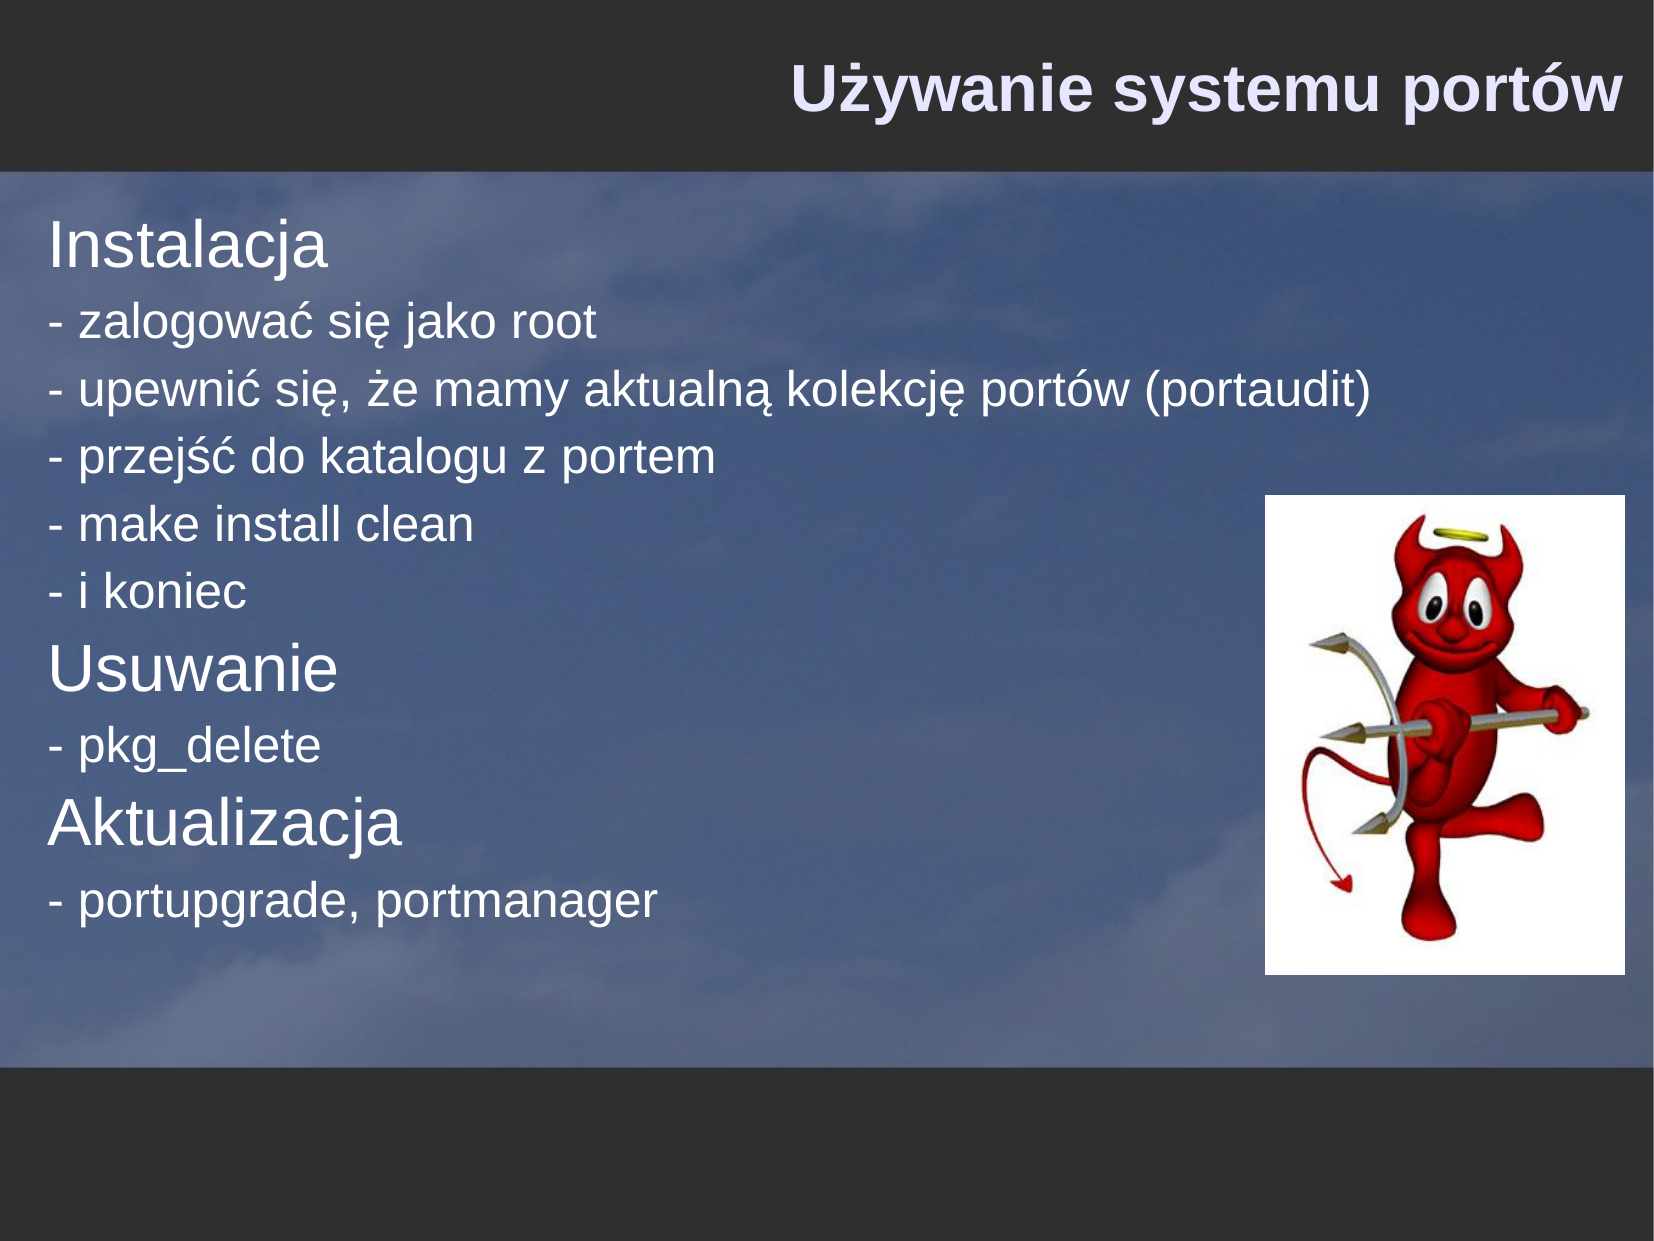

# Używanie systemu portów
Instalacja
- zalogować się jako root
- upewnić się, że mamy aktualną kolekcję portów (portaudit)
- przejść do katalogu z portem
- make install clean
- i koniec
Usuwanie
- pkg_delete
Aktualizacja
- portupgrade, portmanager